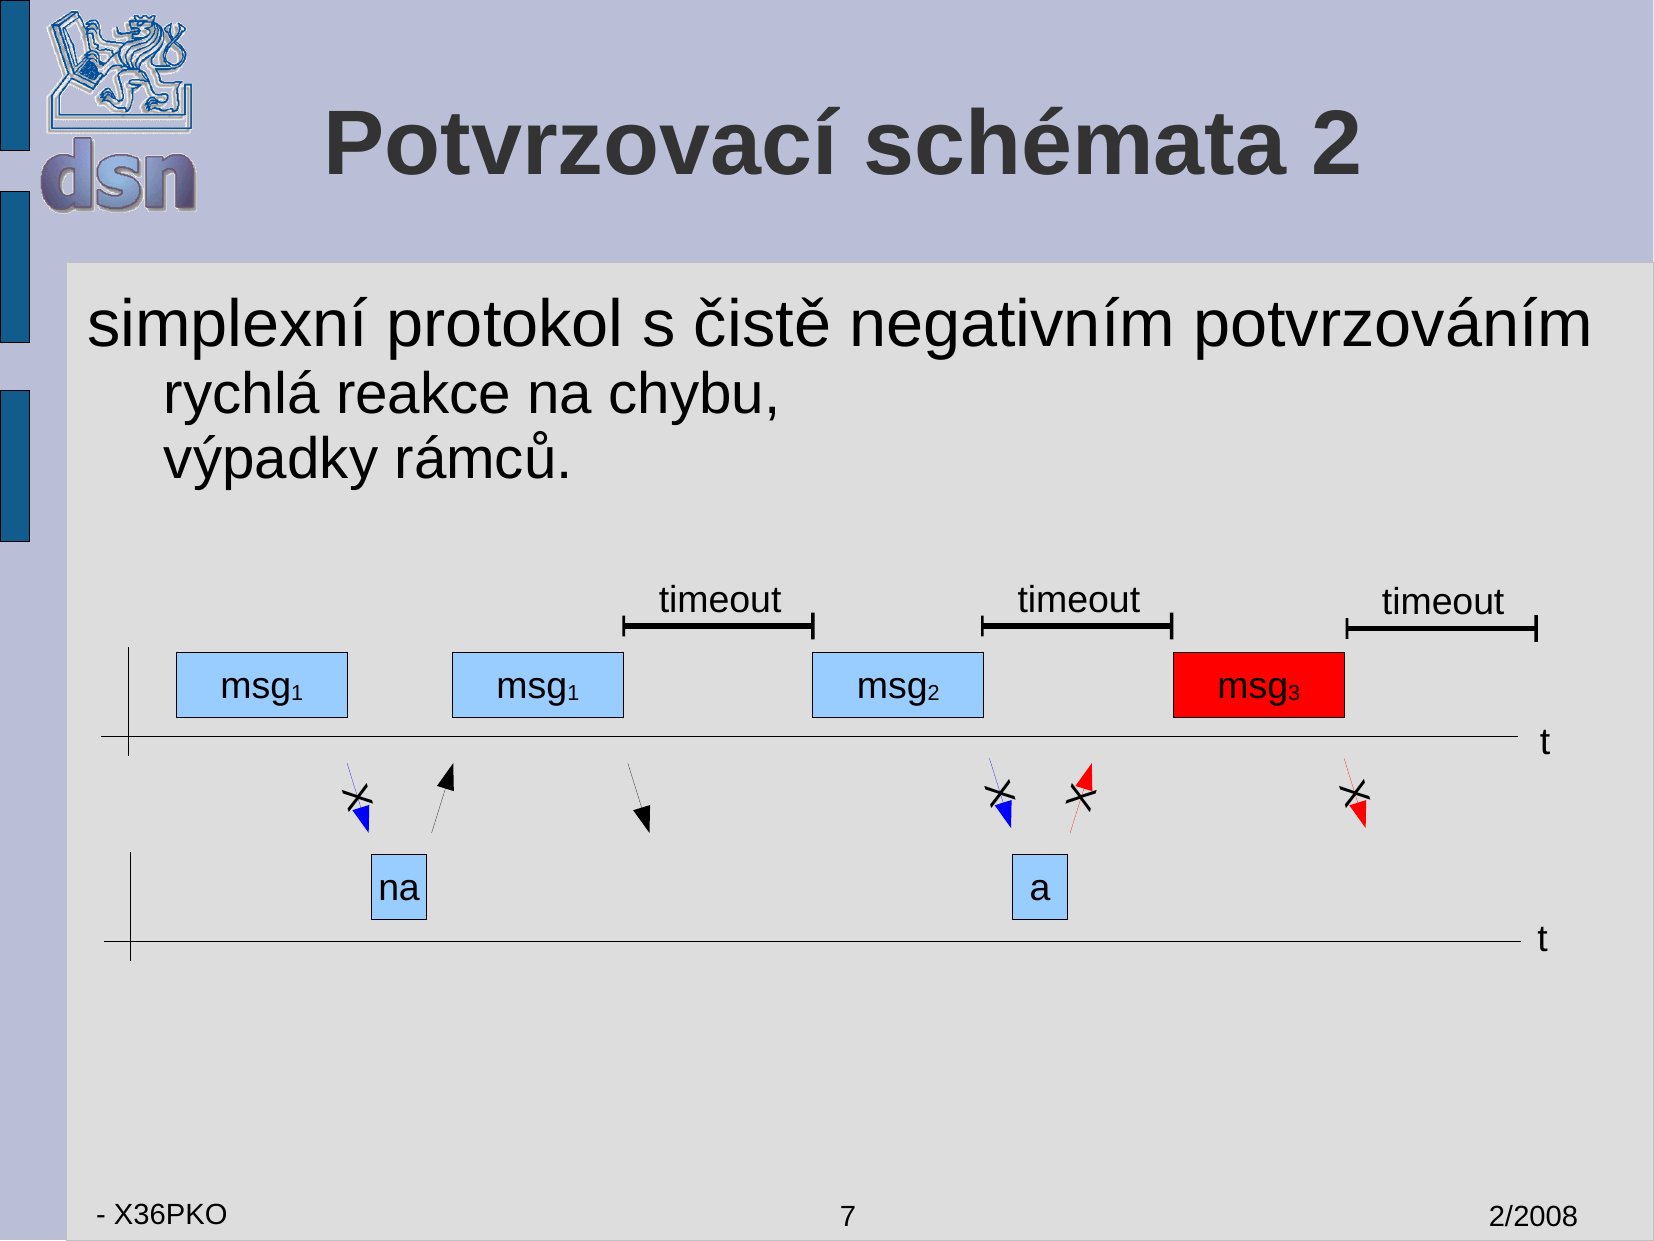

# Potvrzovací schémata 2
simplexní protokol s čistě negativním potvrzováním
rychlá reakce na chybu,
výpadky rámců.
timeout
timeout
timeout
msg1
msg3
msg1
msg2
t
X
X
X
X
a
na
t